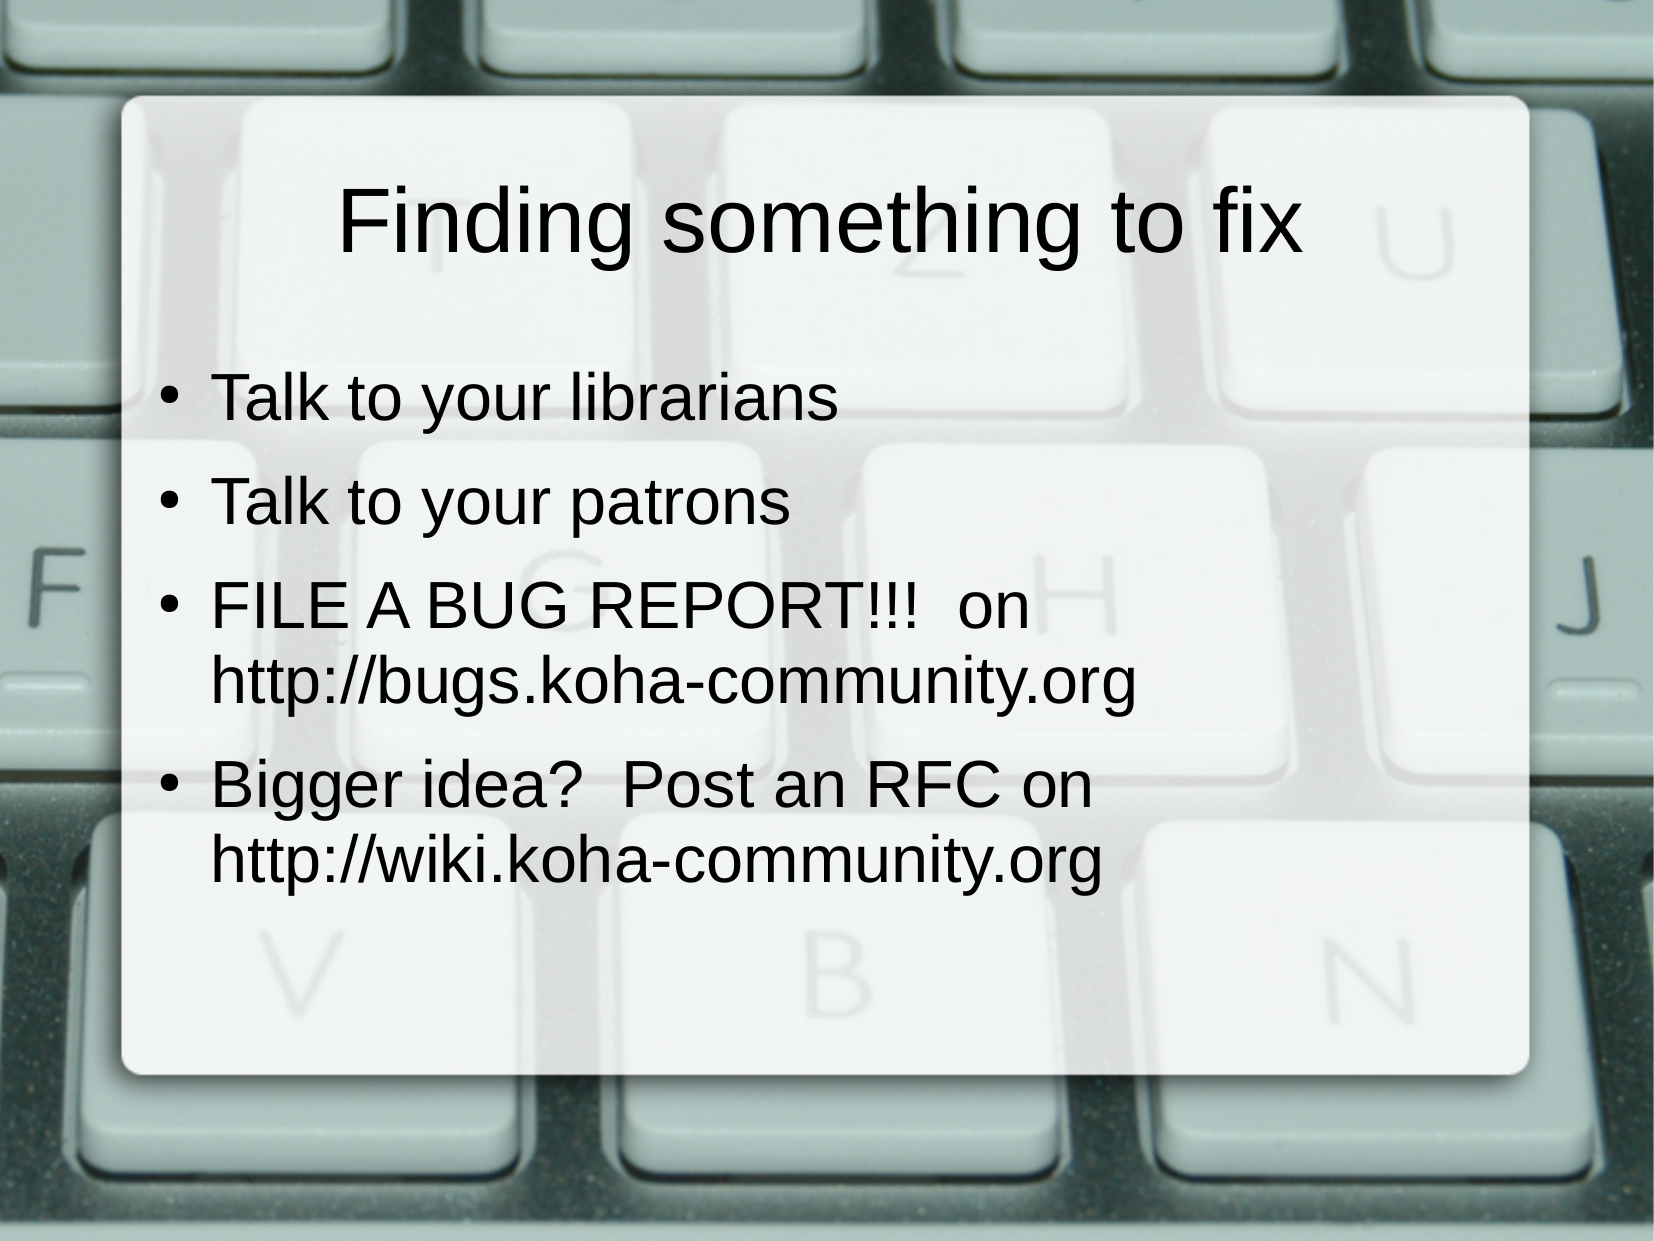

# Finding something to fix
Talk to your librarians
Talk to your patrons
FILE A BUG REPORT!!! on http://bugs.koha-community.org
Bigger idea? Post an RFC on
http://wiki.koha-community.org